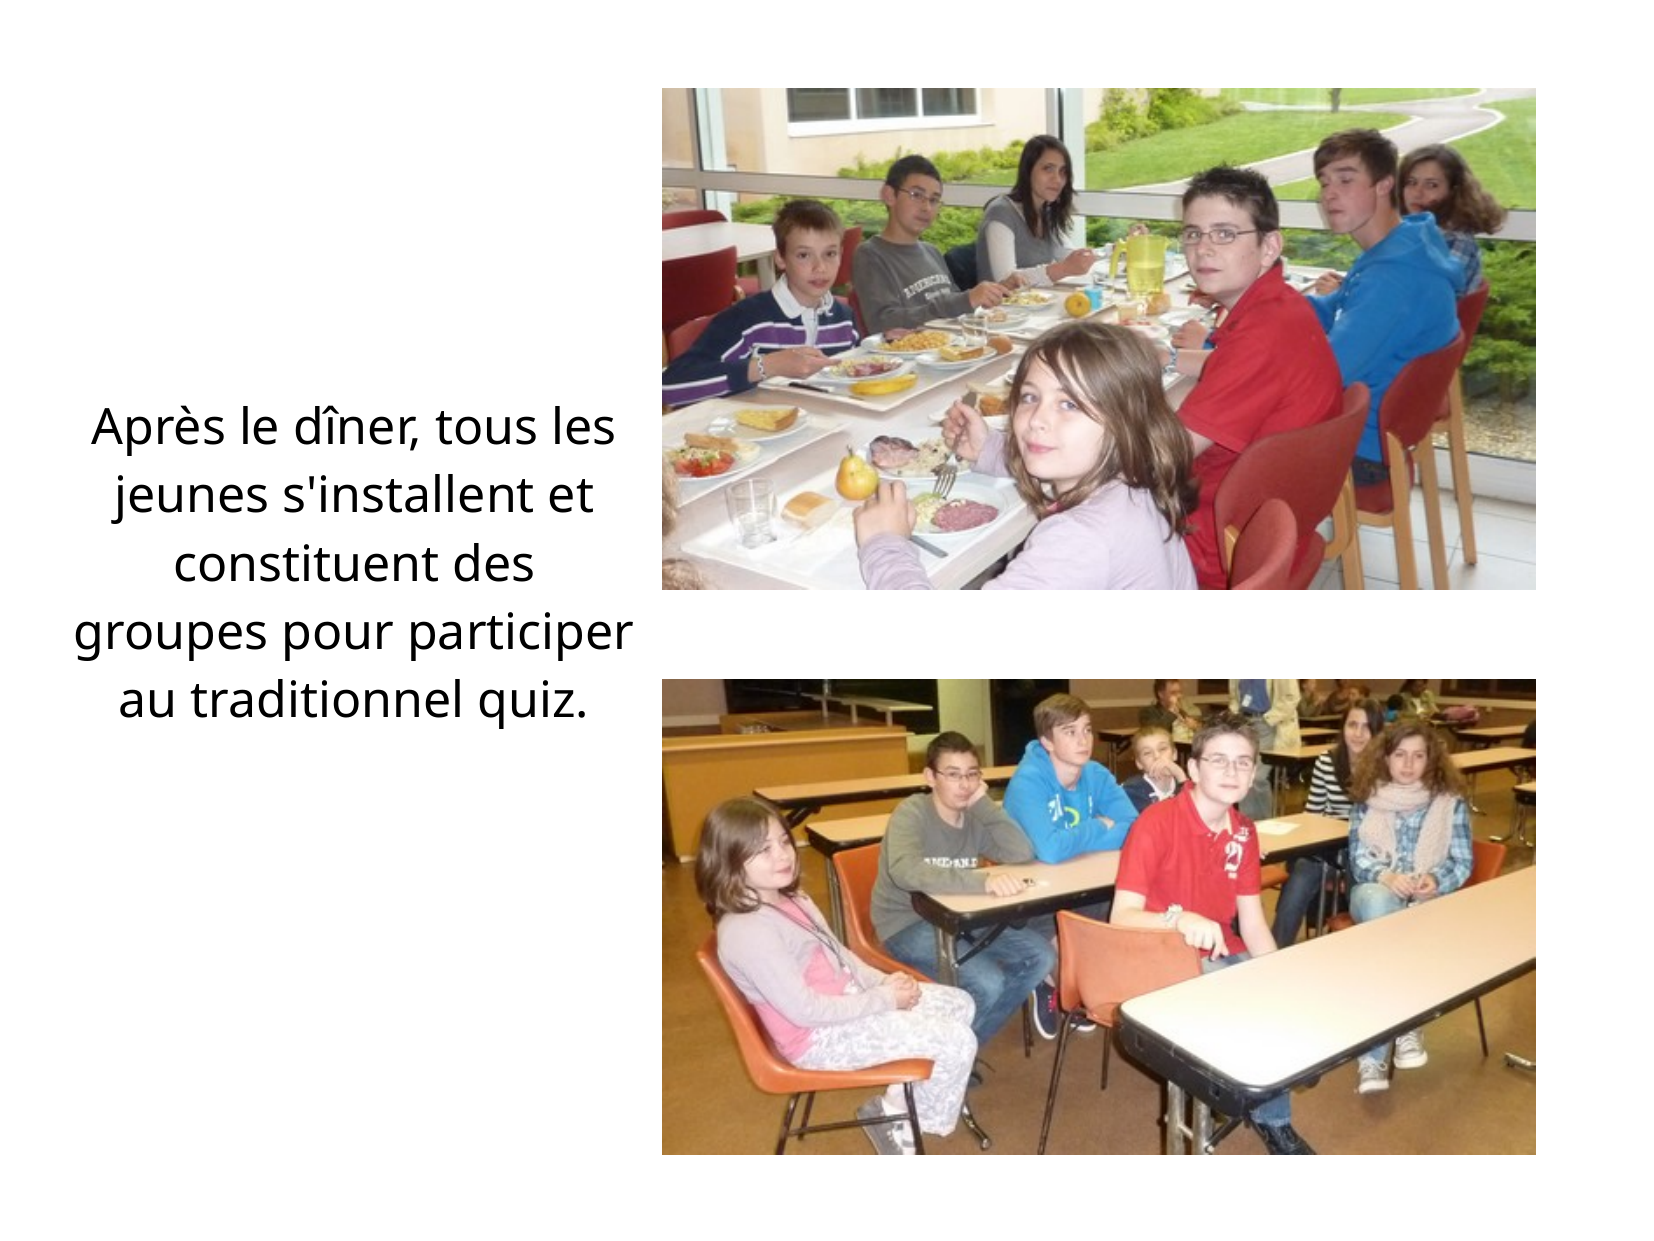

Après le dîner, tous les jeunes s'installent et constituent des groupes pour participer au traditionnel quiz.